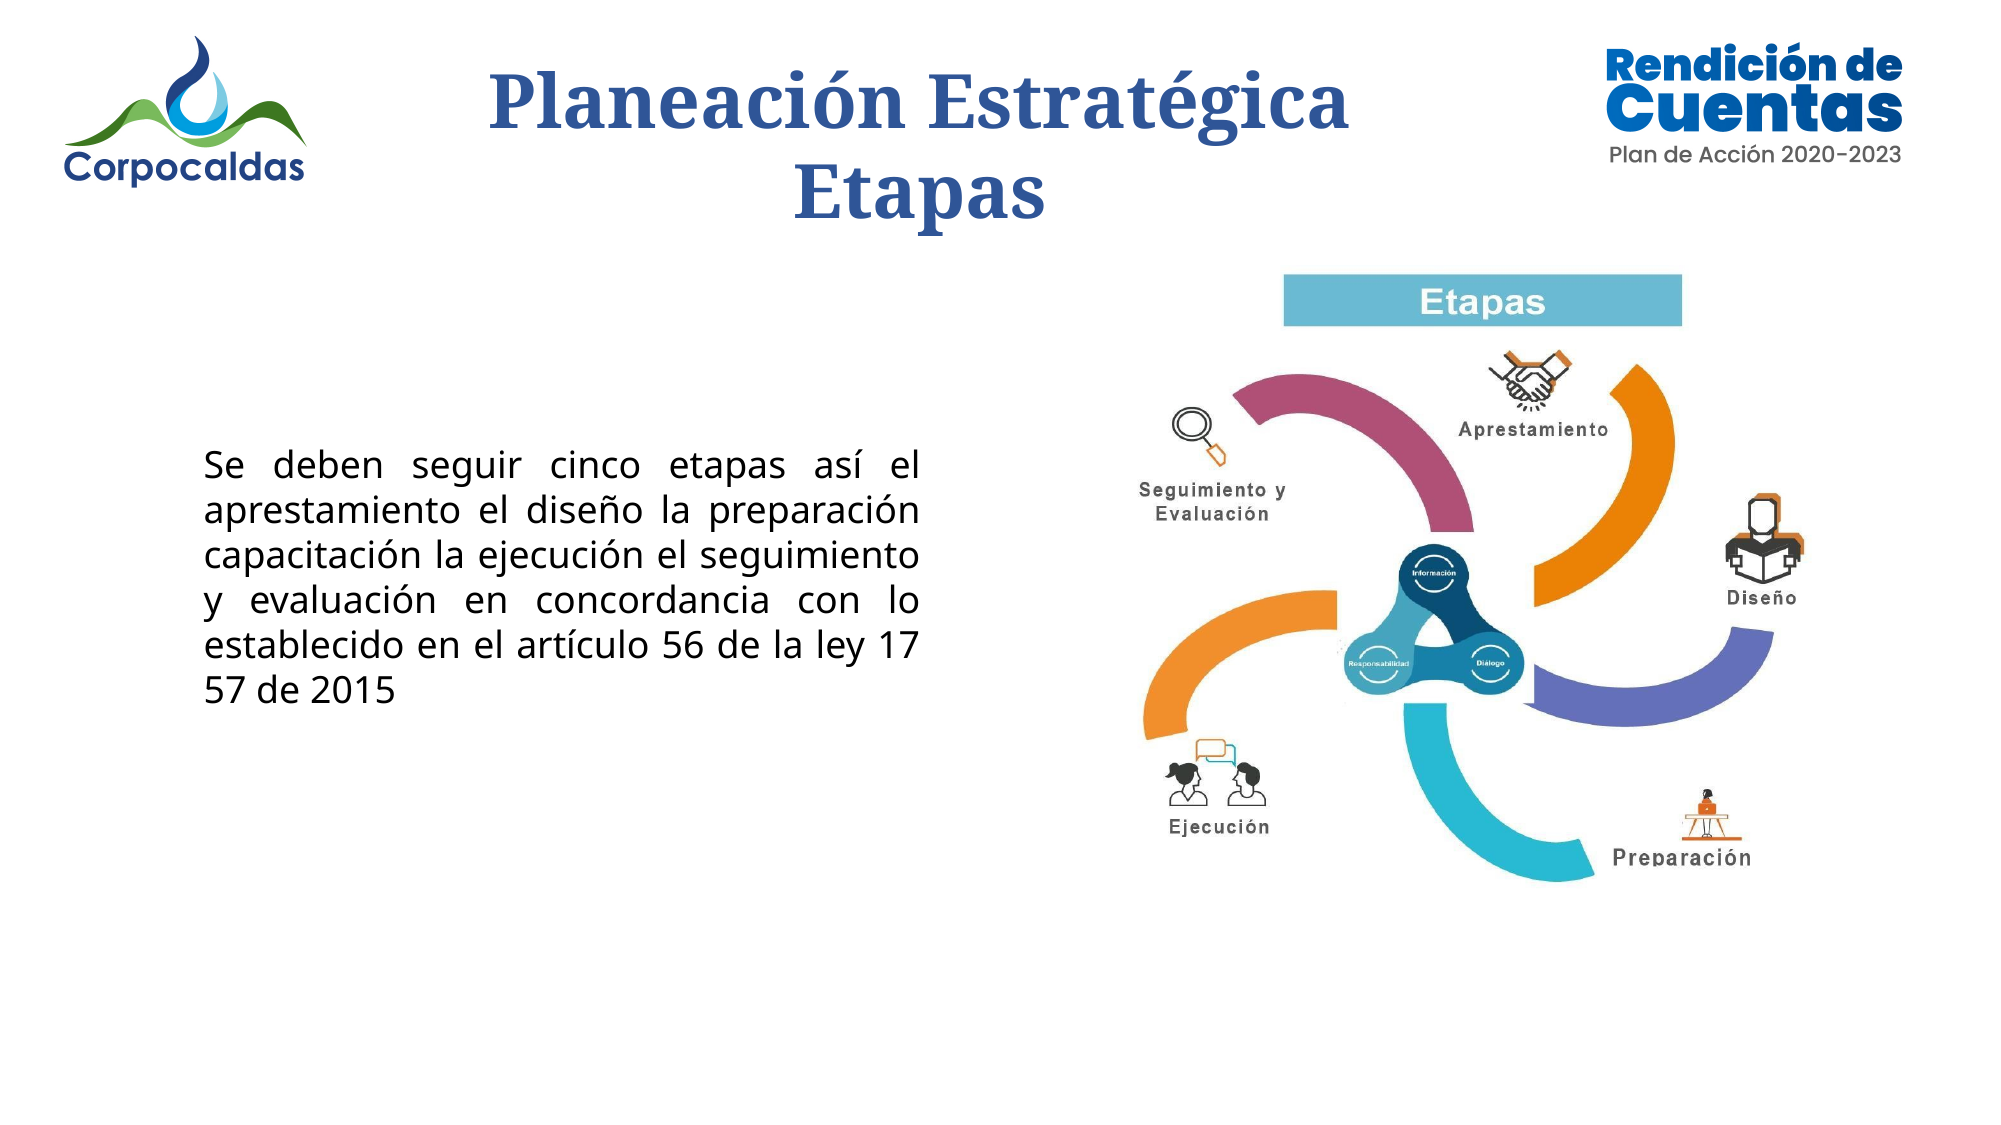

# Planeación Estratégica
Etapas
Se deben seguir cinco etapas así el aprestamiento el diseño la preparación capacitación la ejecución el seguimiento y evaluación en concordancia con lo establecido en el artículo 56 de la ley 17 57 de 2015